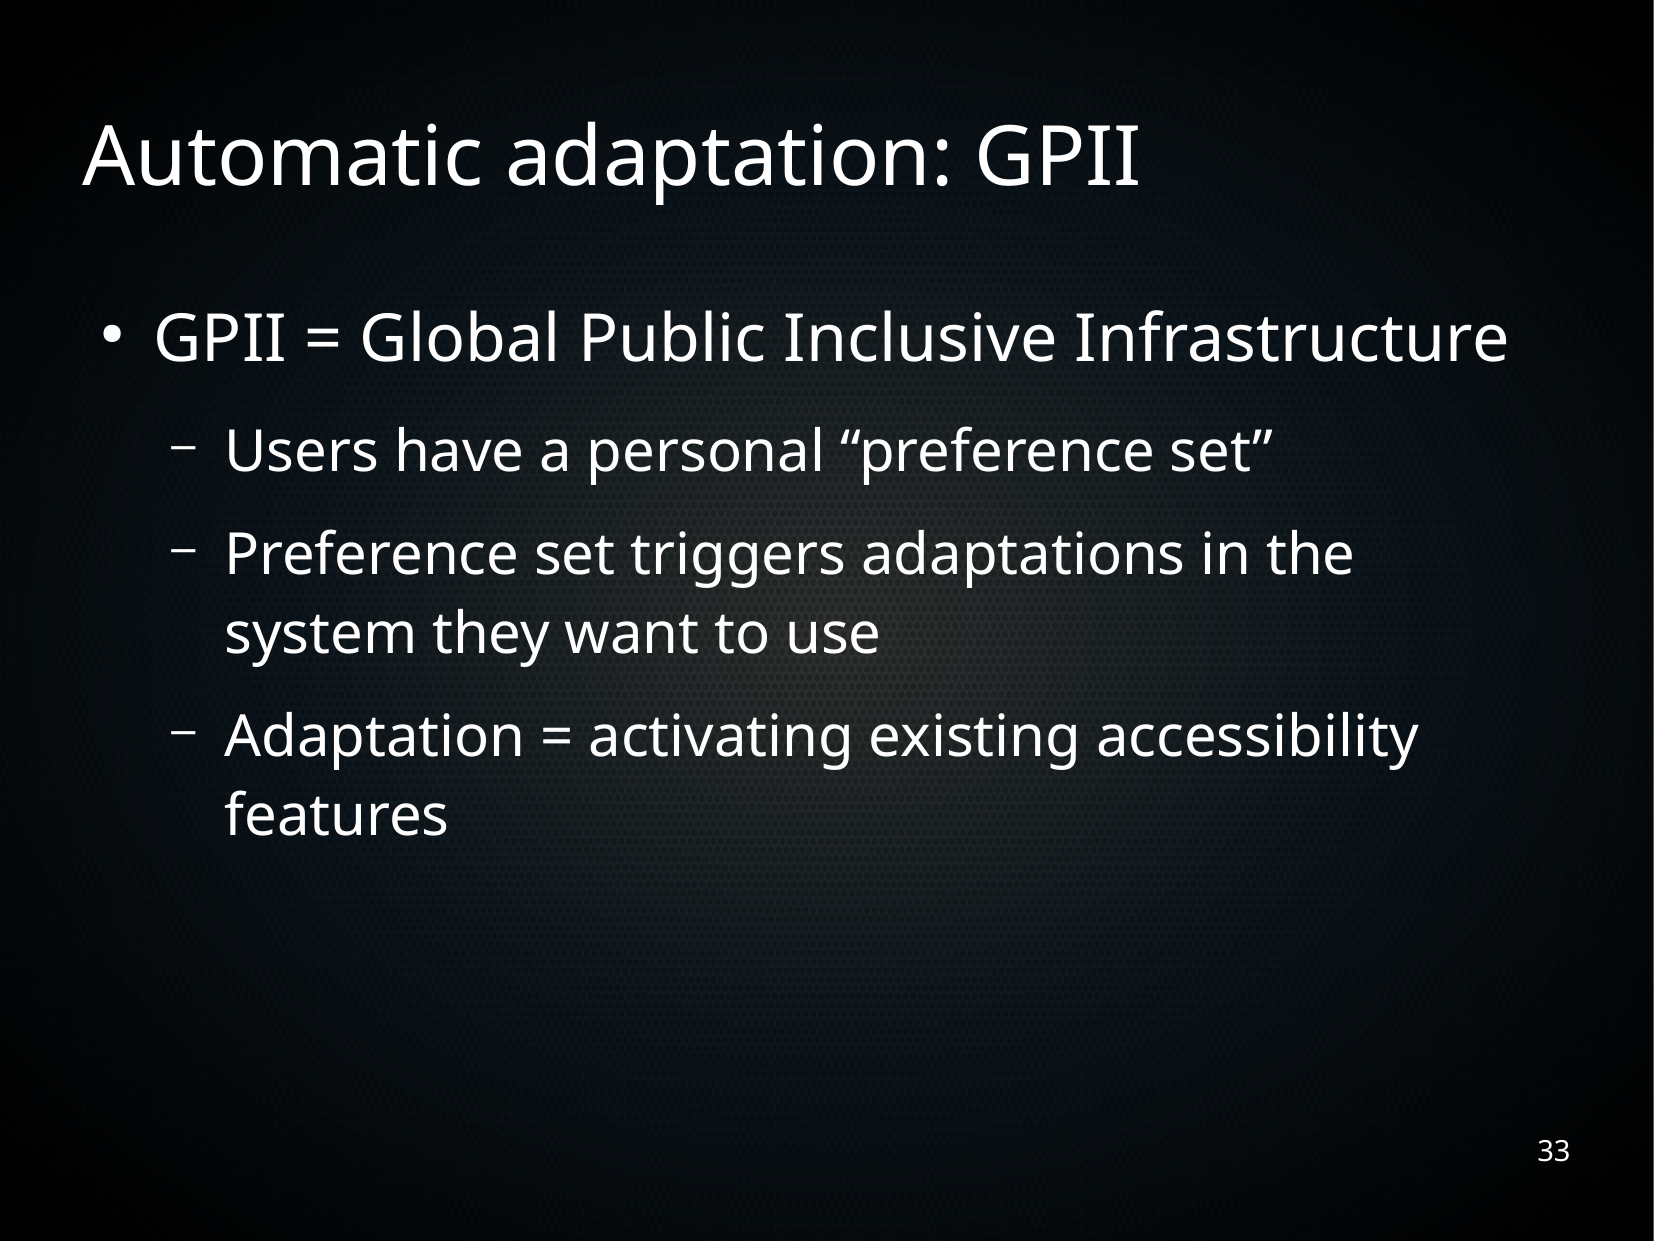

# Automatic adaptation: GPII
GPII = Global Public Inclusive Infrastructure
Users have a personal “preference set”
Preference set triggers adaptations in the system they want to use
Adaptation = activating existing accessibility features
33